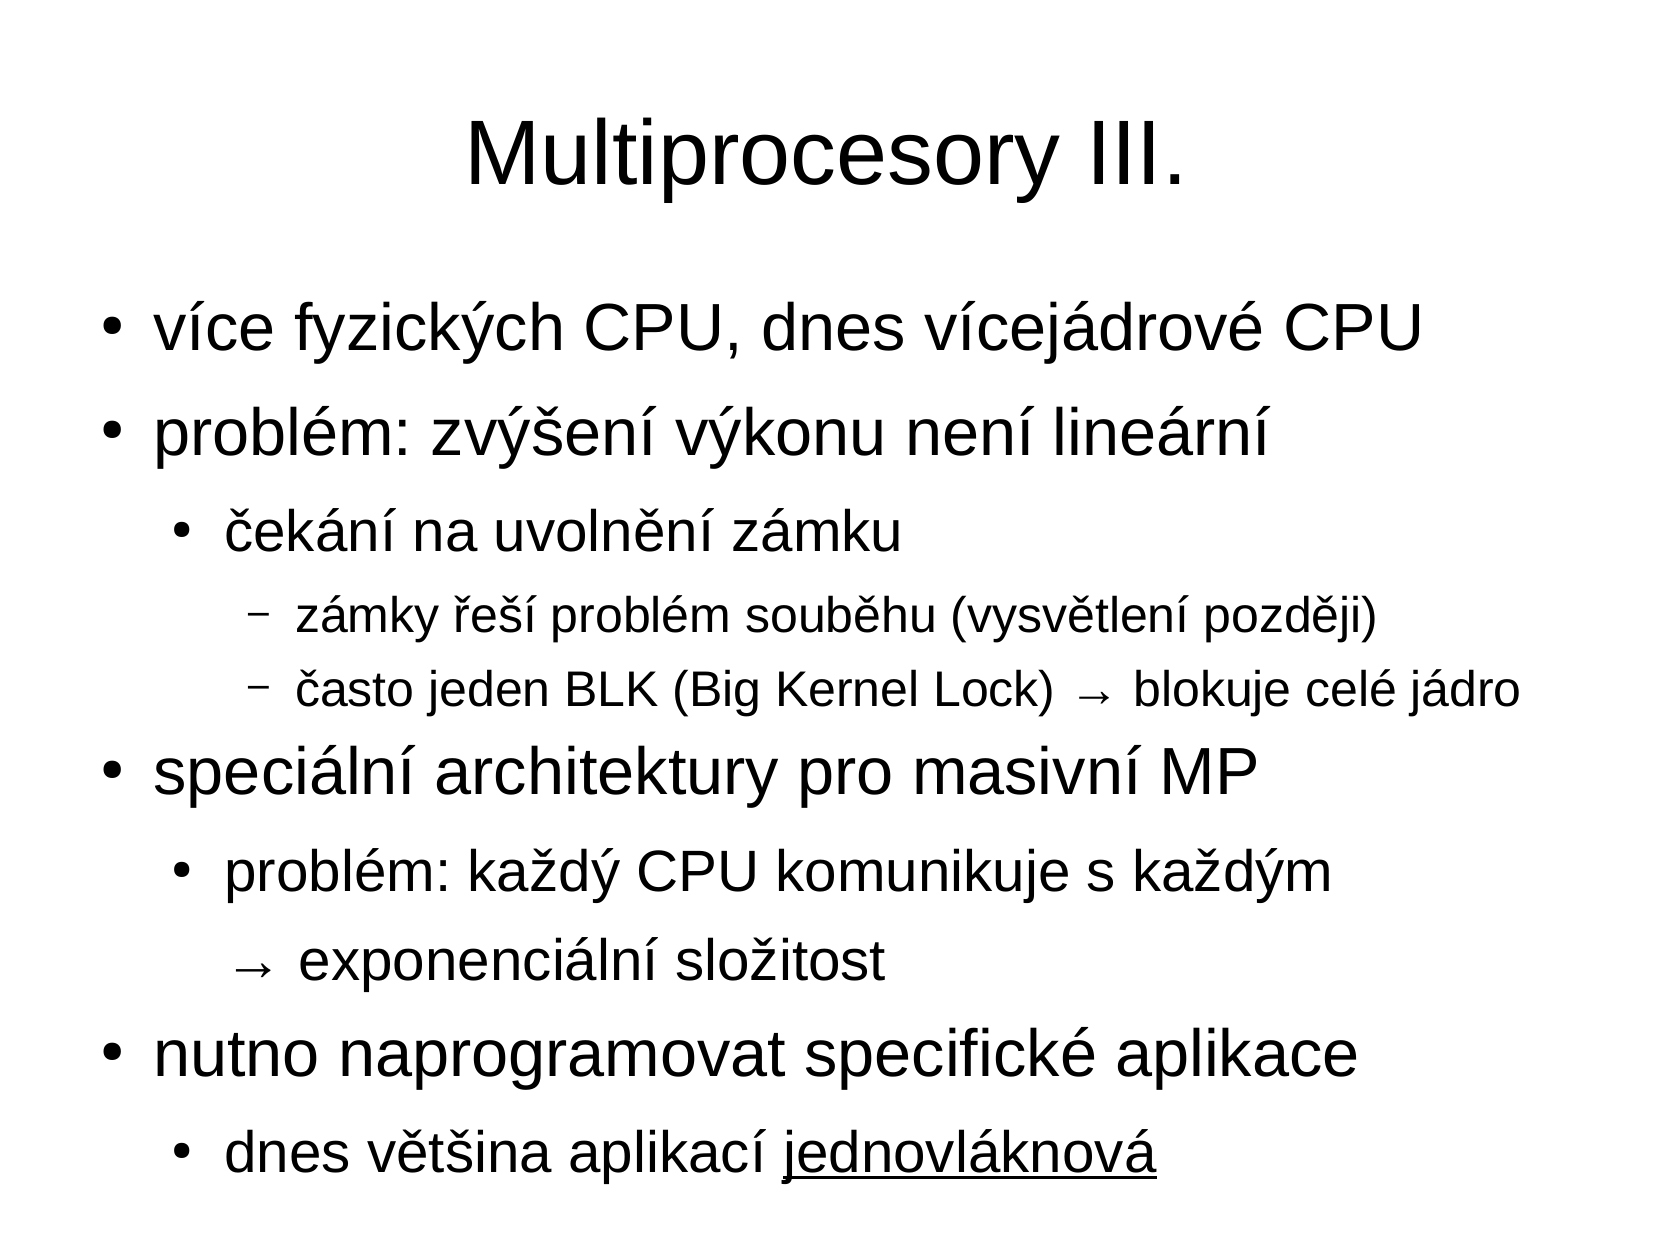

# Multiprocesory III.
více fyzických CPU, dnes vícejádrové CPU
problém: zvýšení výkonu není lineární
čekání na uvolnění zámku
zámky řeší problém souběhu (vysvětlení později)
často jeden BLK (Big Kernel Lock) → blokuje celé jádro
speciální architektury pro masivní MP
problém: každý CPU komunikuje s každým
→ exponenciální složitost
nutno naprogramovat specifické aplikace
dnes většina aplikací jednovláknová